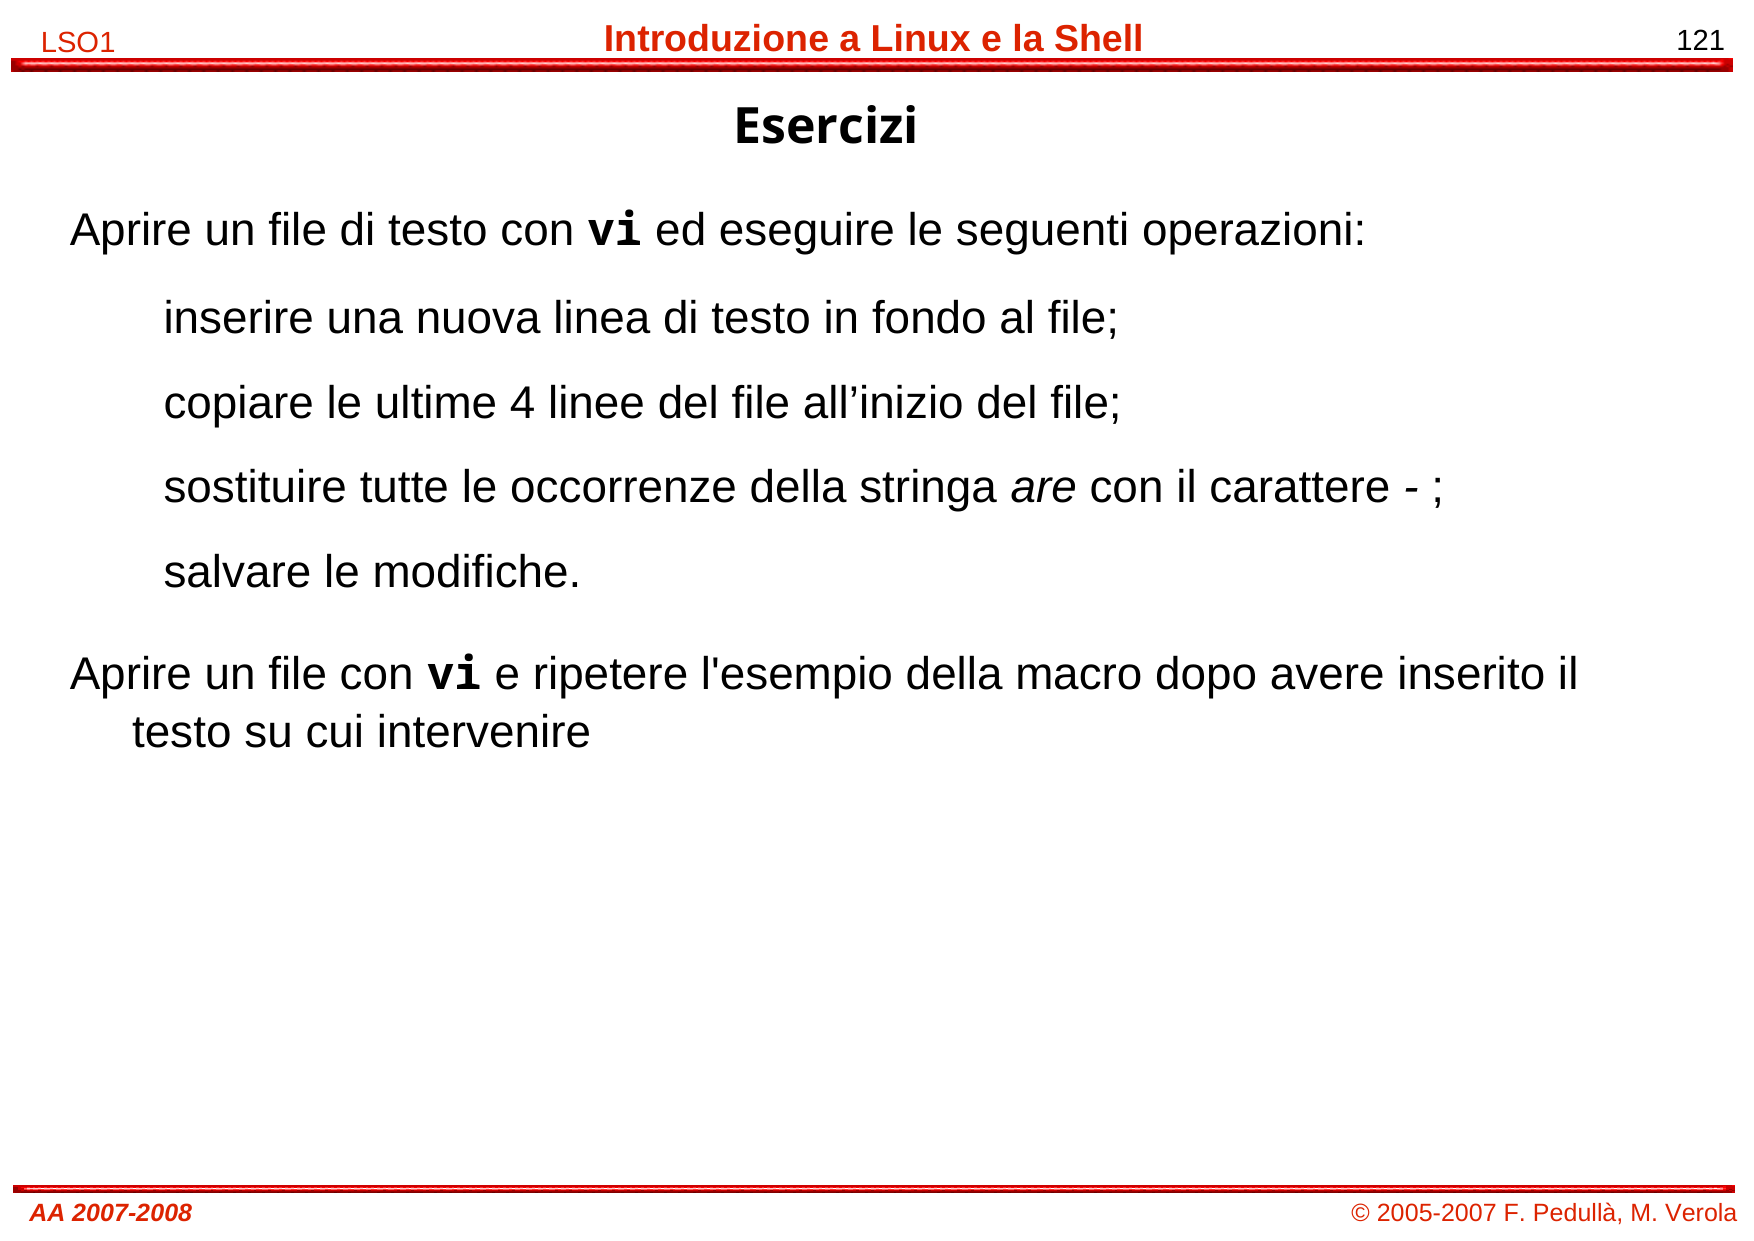

# Esercizi
Aprire un file di testo con vi ed eseguire le seguenti operazioni:
inserire una nuova linea di testo in fondo al file;
copiare le ultime 4 linee del file all’inizio del file;
sostituire tutte le occorrenze della stringa are con il carattere - ;
salvare le modifiche.
Aprire un file con vi e ripetere l'esempio della macro dopo avere inserito il testo su cui intervenire